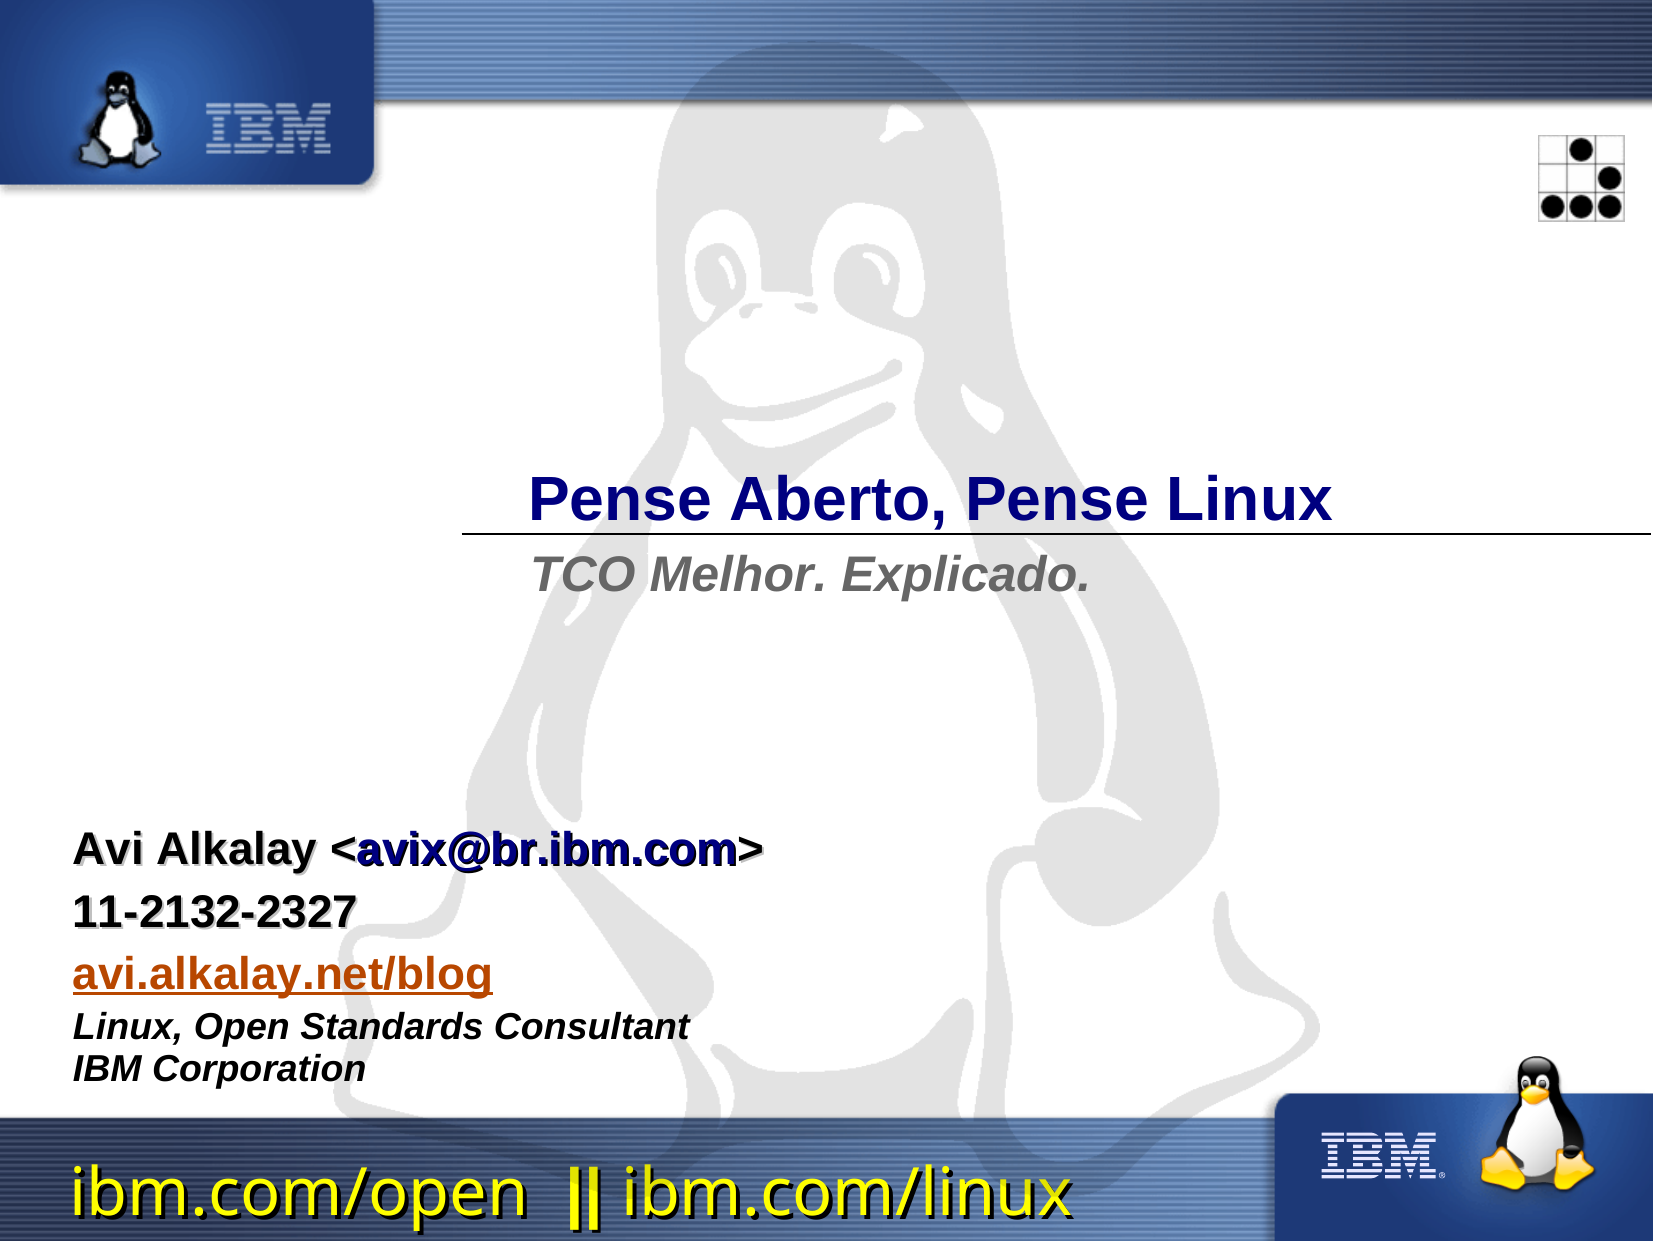

Pense Aberto, Pense Linux
TCO Melhor. Explicado.
Avi Alkalay <avix@br.ibm.com>
11-2132-2327
avi.alkalay.net/blog
Linux, Open Standards Consultant
IBM Corporation